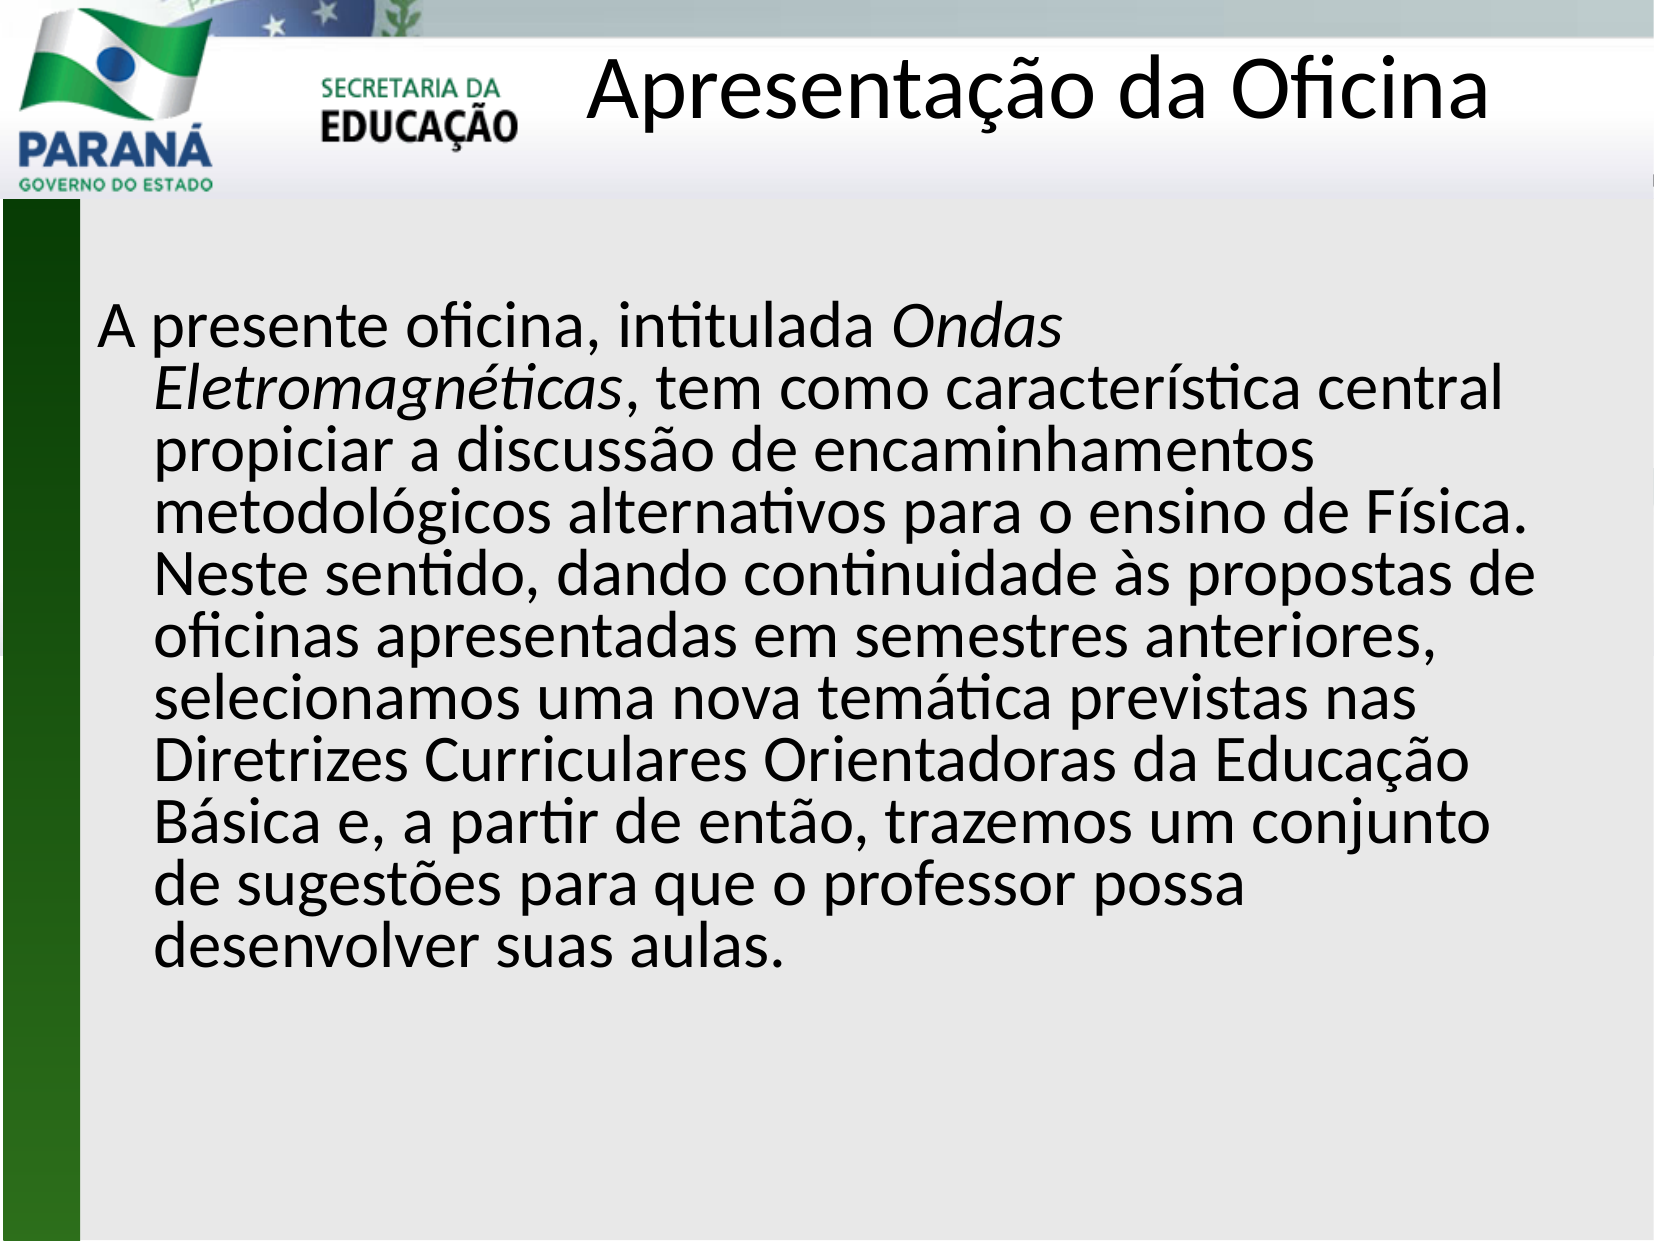

# Apresentação da Oficina
A presente oficina, intitulada Ondas Eletromagnéticas, tem como característica central propiciar a discussão de encaminhamentos metodológicos alternativos para o ensino de Física. Neste sentido, dando continuidade às propostas de oficinas apresentadas em semestres anteriores, selecionamos uma nova temática previstas nas Diretrizes Curriculares Orientadoras da Educação Básica e, a partir de então, trazemos um conjunto de sugestões para que o professor possa desenvolver suas aulas.